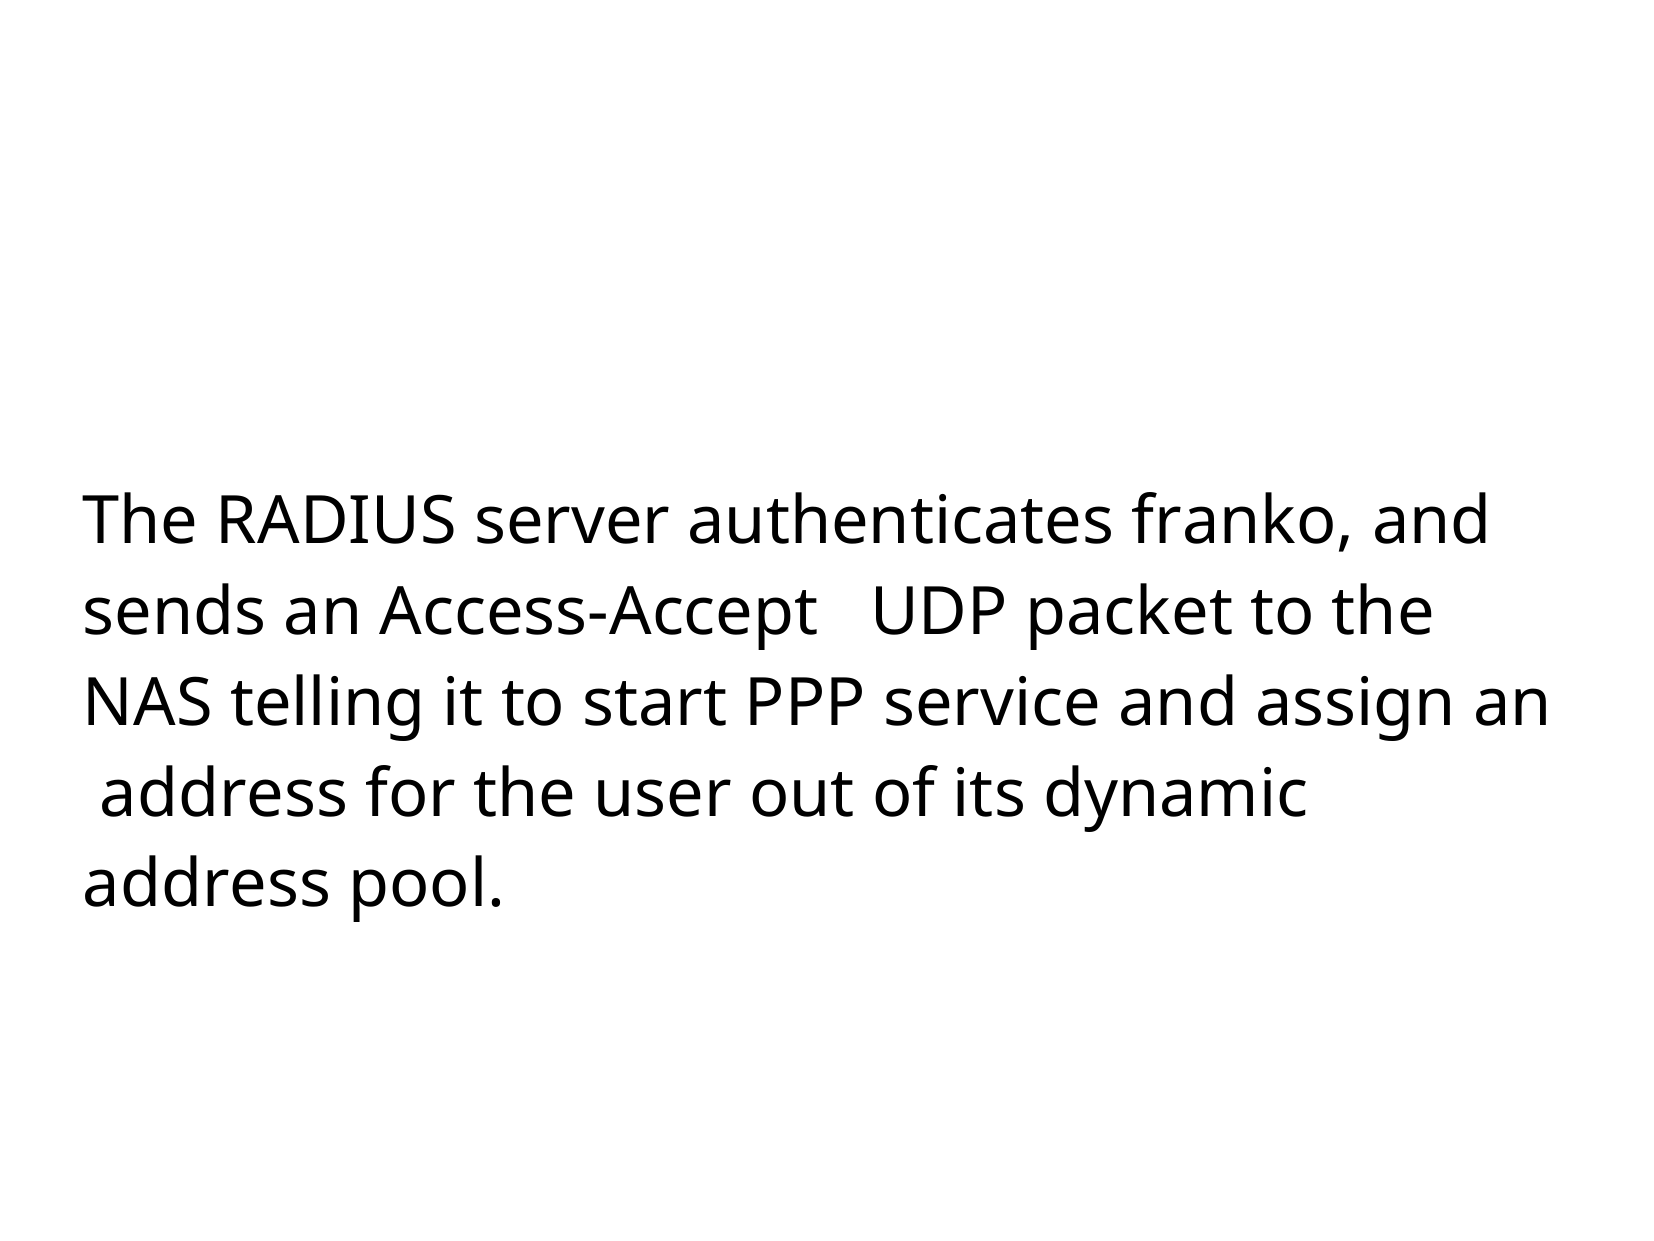

# The RADIUS server authenticates franko, and sends an Access-Accept UDP packet to the NAS telling it to start PPP service and assign an address for the user out of its dynamic address pool.